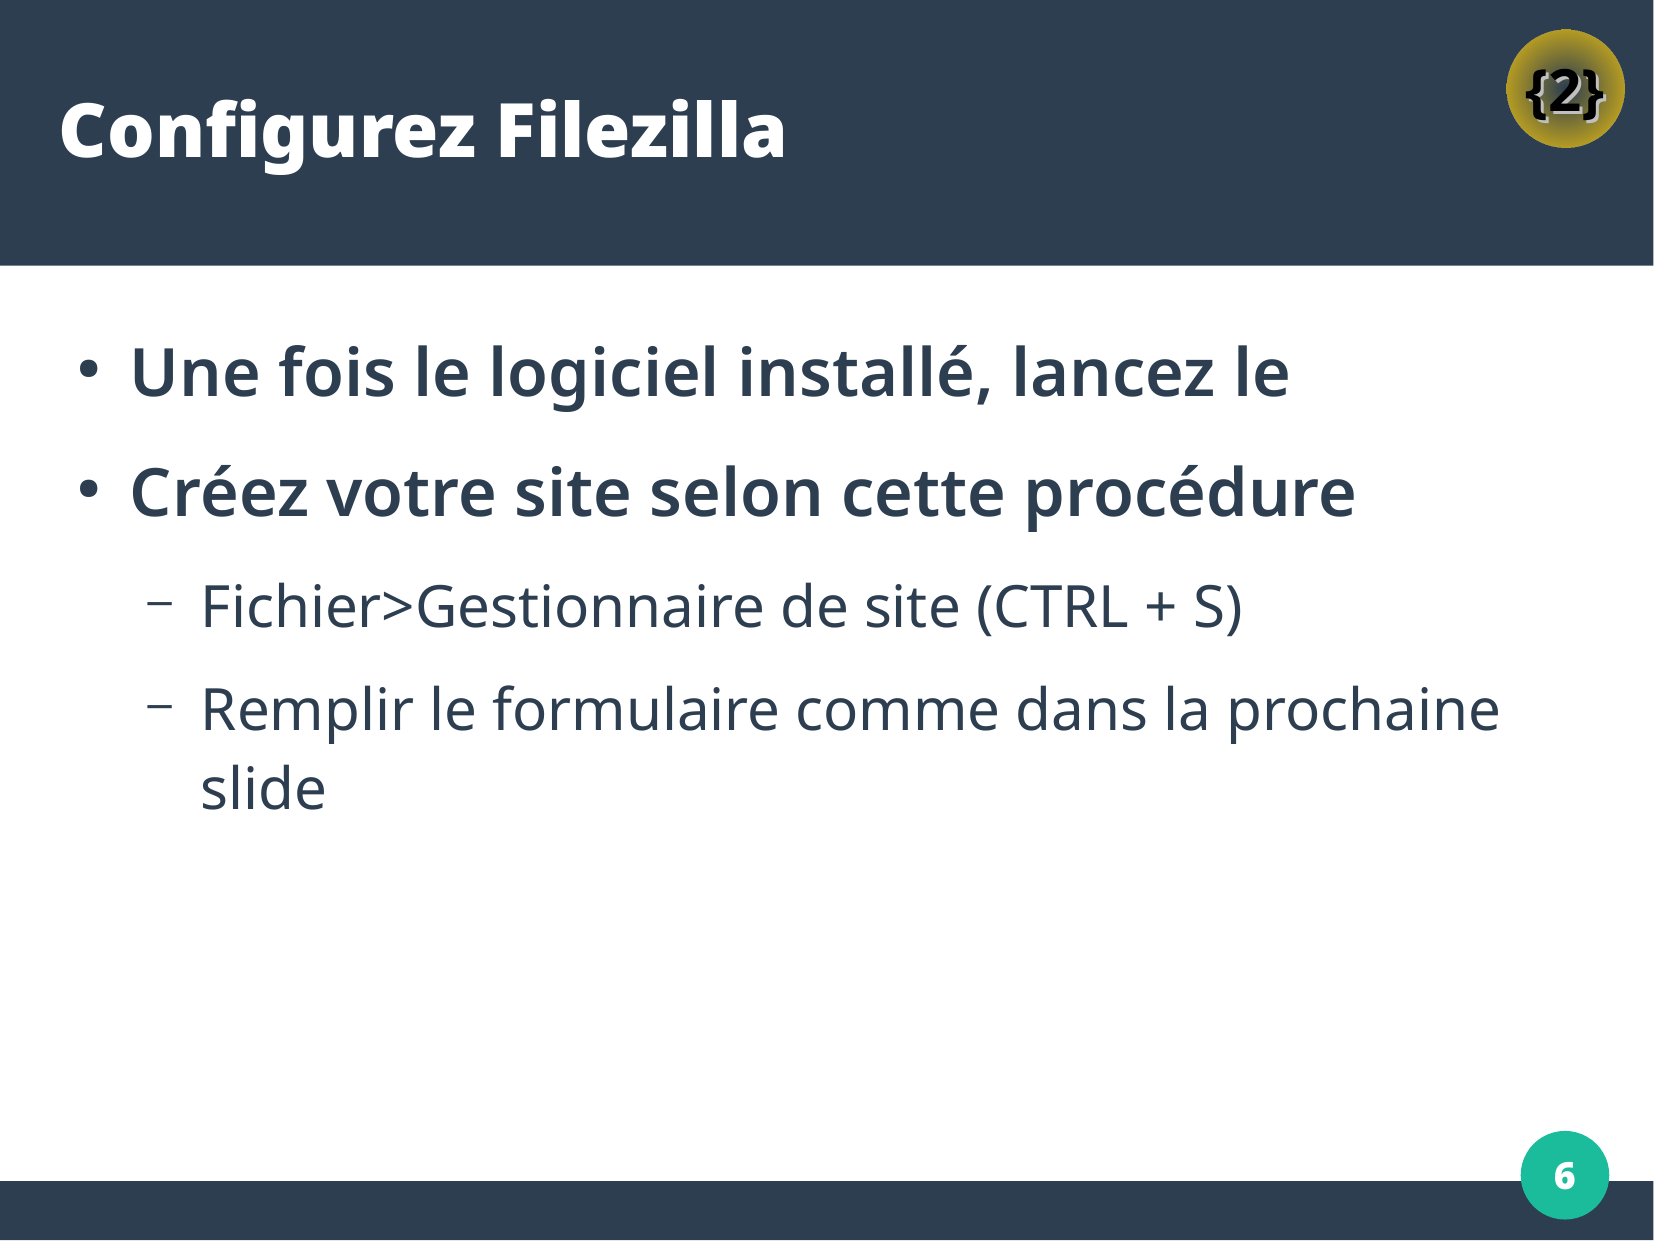

{2}
# Configurez Filezilla
Une fois le logiciel installé, lancez le
Créez votre site selon cette procédure
Fichier>Gestionnaire de site (CTRL + S)
Remplir le formulaire comme dans la prochaine slide
6